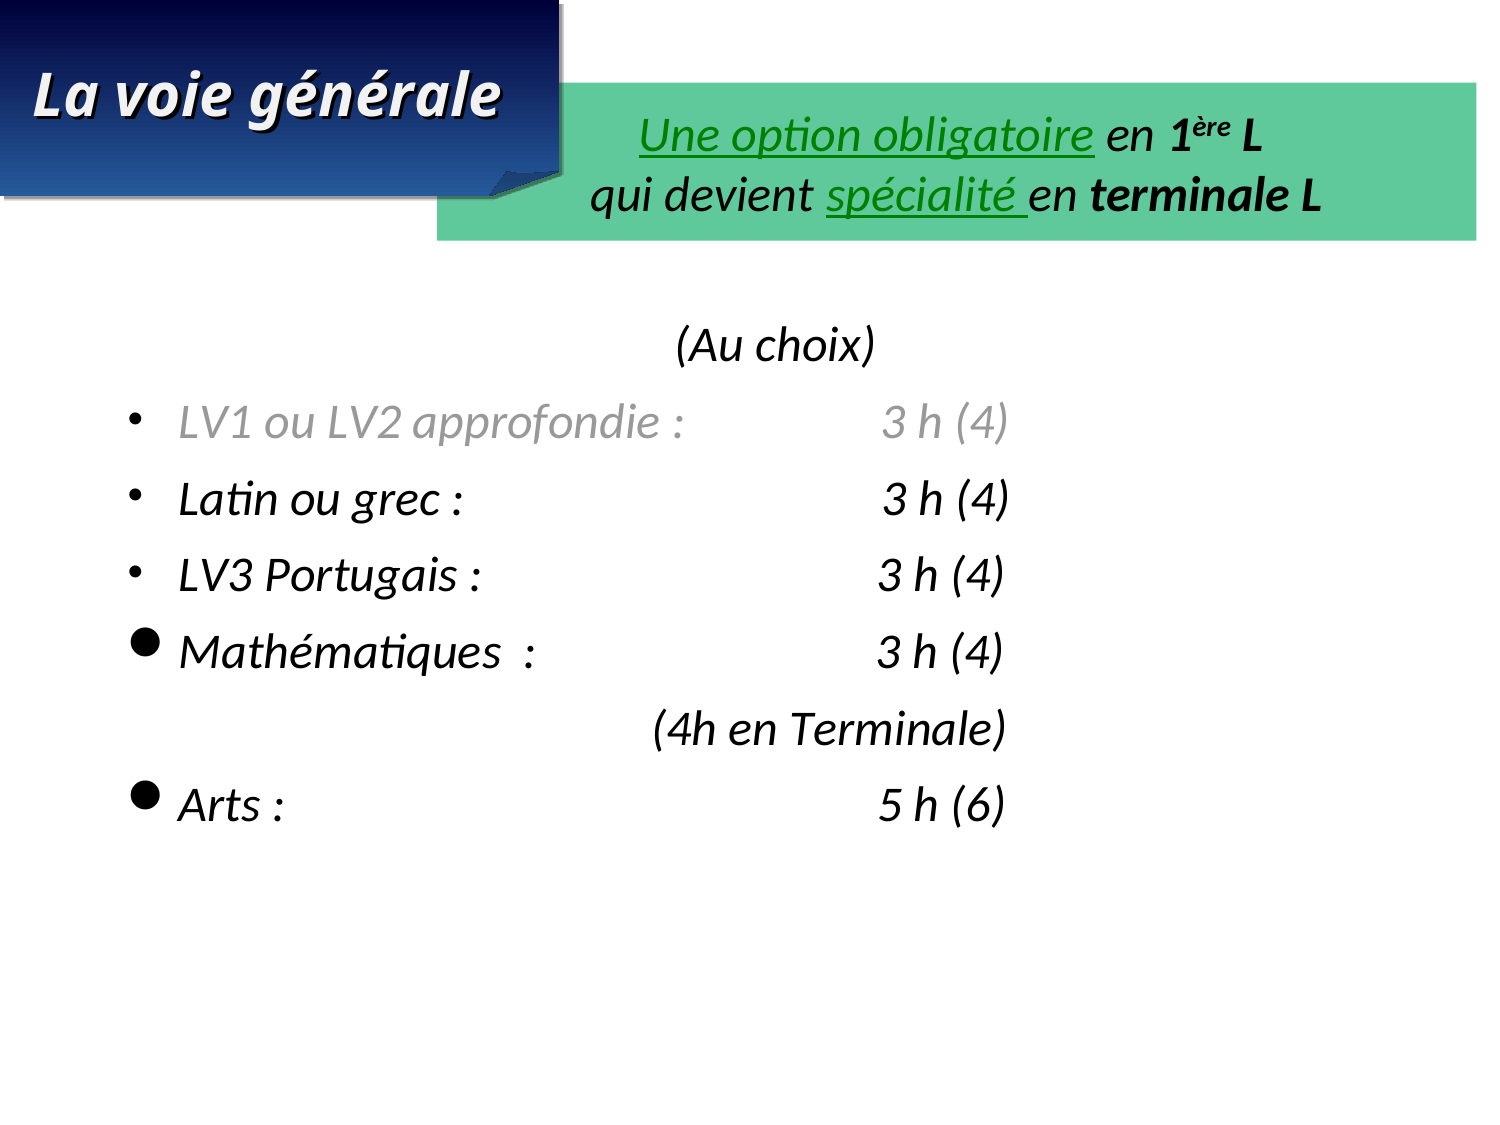

La voie générale
Une option obligatoire en 1ère L
qui devient spécialité en terminale L
(Au choix)
LV1 ou LV2 approfondie : 	 3 h (4)
Latin ou grec : 3 h (4)
LV3 Portugais : 3 h (4)
Mathématiques : 		 3 h (4)
	 (4h en Terminale)
Arts : 	 5 h (6)